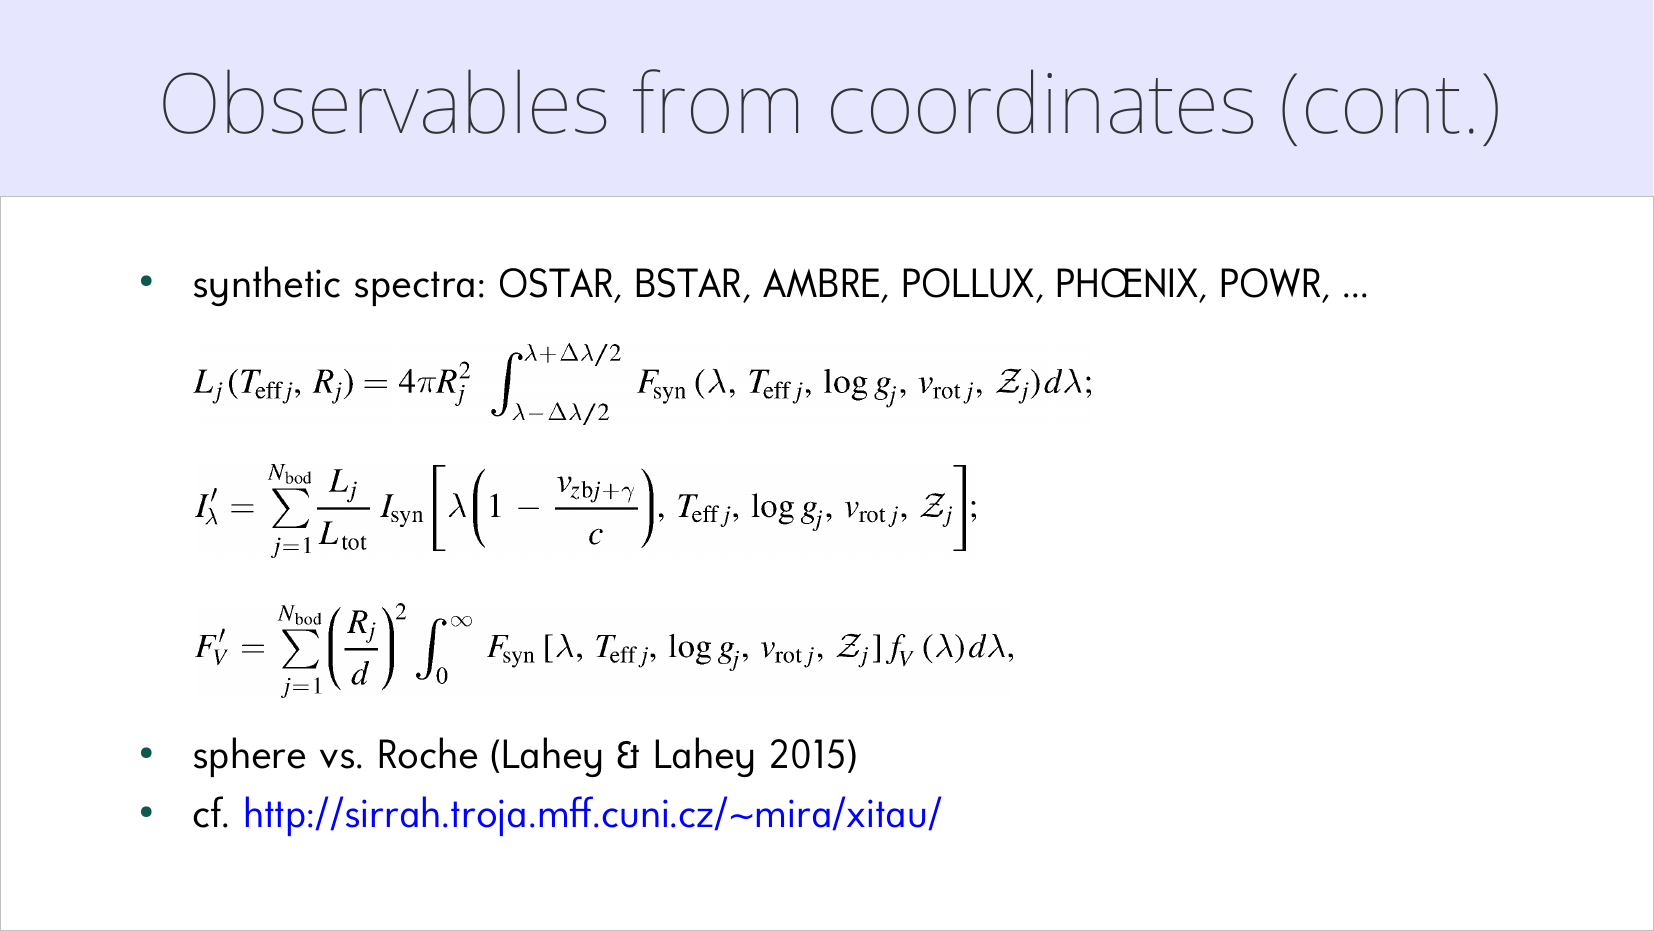

# Observables from coordinates (cont.)
synthetic spectra: OSTAR, BSTAR, AMBRE, POLLUX, PHOENIX, POWR, ...
sphere vs. Roche (Lahey & Lahey 2015)
cf. http://sirrah.troja.mff.cuni.cz/~mira/xitau/